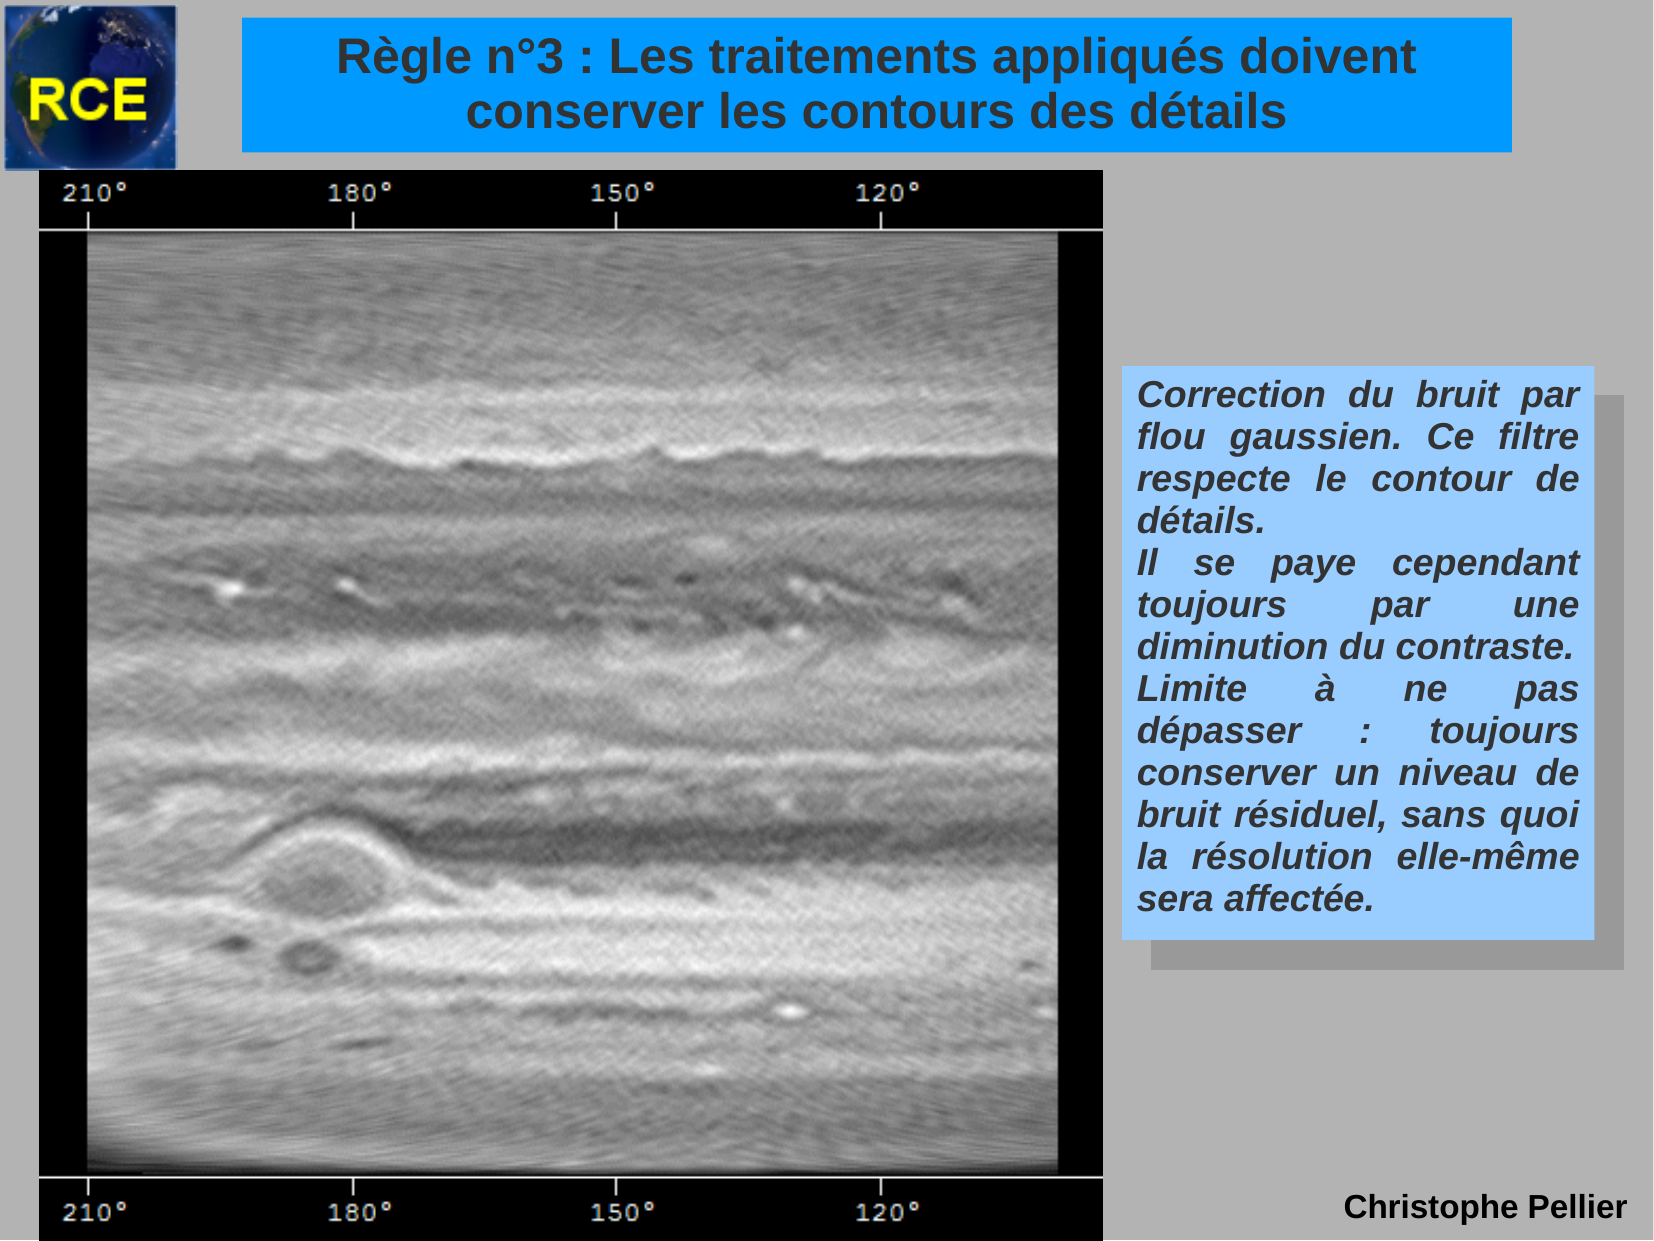

Règle n°3 : Les traitements appliqués doivent conserver les contours des détails
Correction du bruit par flou gaussien. Ce filtre respecte le contour de détails.
Il se paye cependant toujours par une diminution du contraste.
Limite à ne pas dépasser : toujours conserver un niveau de bruit résiduel, sans quoi la résolution elle-même sera affectée.
Christophe Pellier